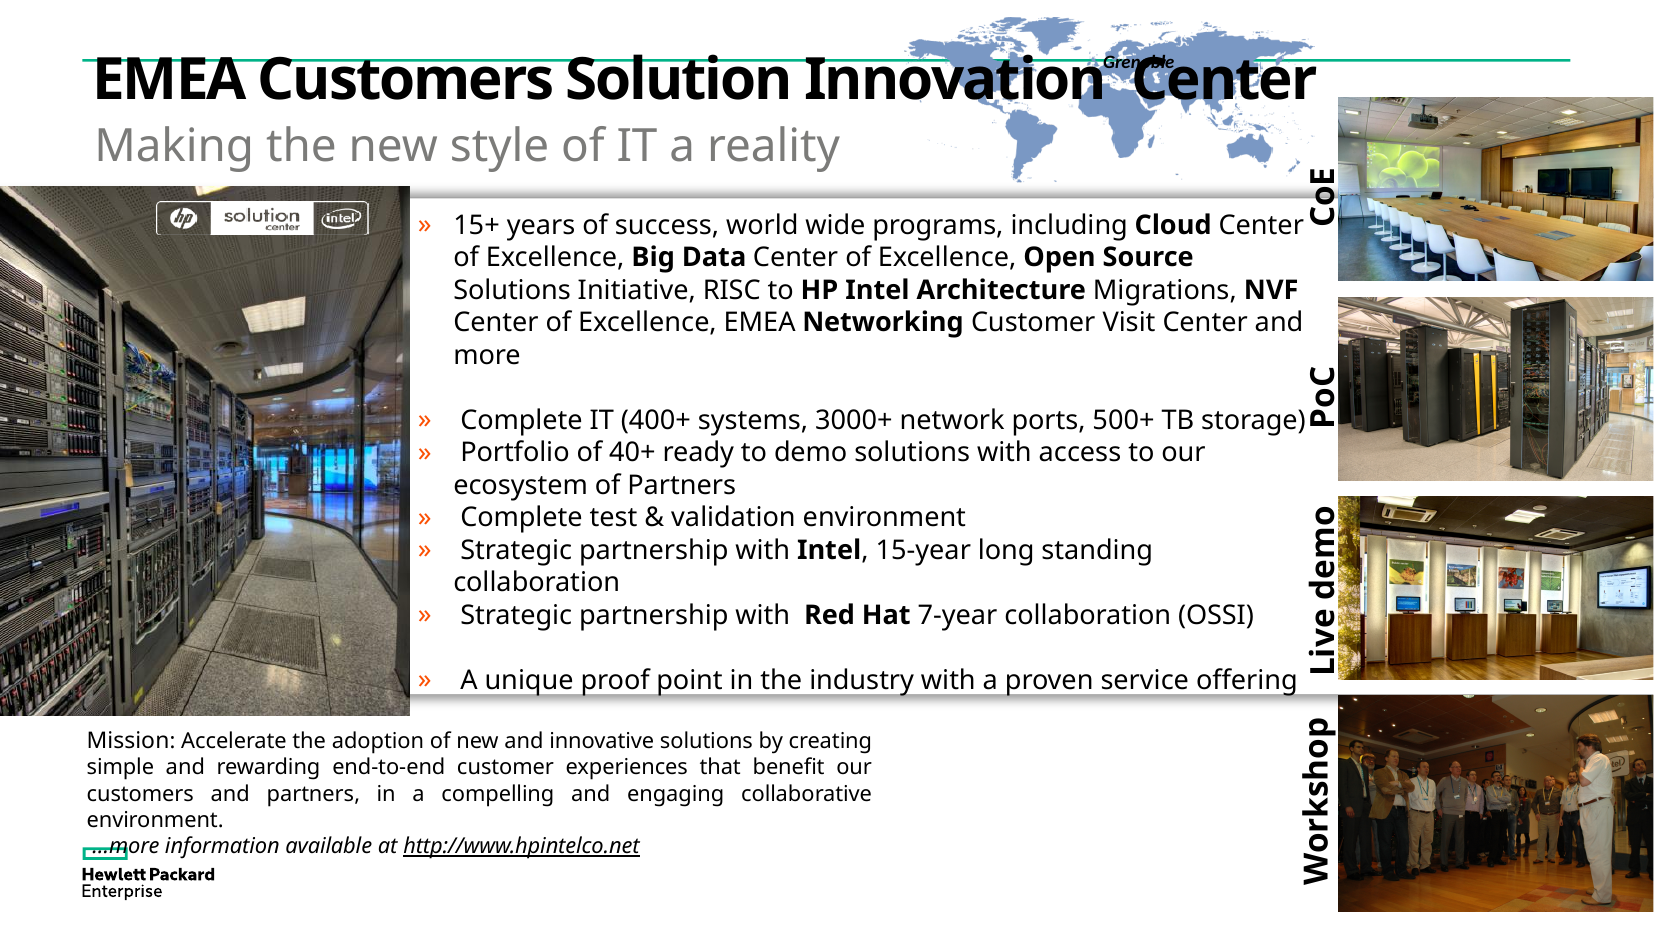

Grenoble
EMEA Customers Solution Innovation Center
# Making the new style of IT a reality
CoE
15+ years of success, world wide programs, including Cloud Center of Excellence, Big Data Center of Excellence, Open Source Solutions Initiative, RISC to HP Intel Architecture Migrations, NVF Center of Excellence, EMEA Networking Customer Visit Center and more
 Complete IT (400+ systems, 3000+ network ports, 500+ TB storage)
 Portfolio of 40+ ready to demo solutions with access to our ecosystem of Partners
 Complete test & validation environment
 Strategic partnership with Intel, 15-year long standing collaboration
 Strategic partnership with Red Hat 7-year collaboration (OSSI)
 A unique proof point in the industry with a proven service offering
PoC
Live demo
Mission: Accelerate the adoption of new and innovative solutions by creating simple and rewarding end-to-end customer experiences that benefit our customers and partners, in a compelling and engaging collaborative environment.
 …more information available at http://www.hpintelco.net
Workshop